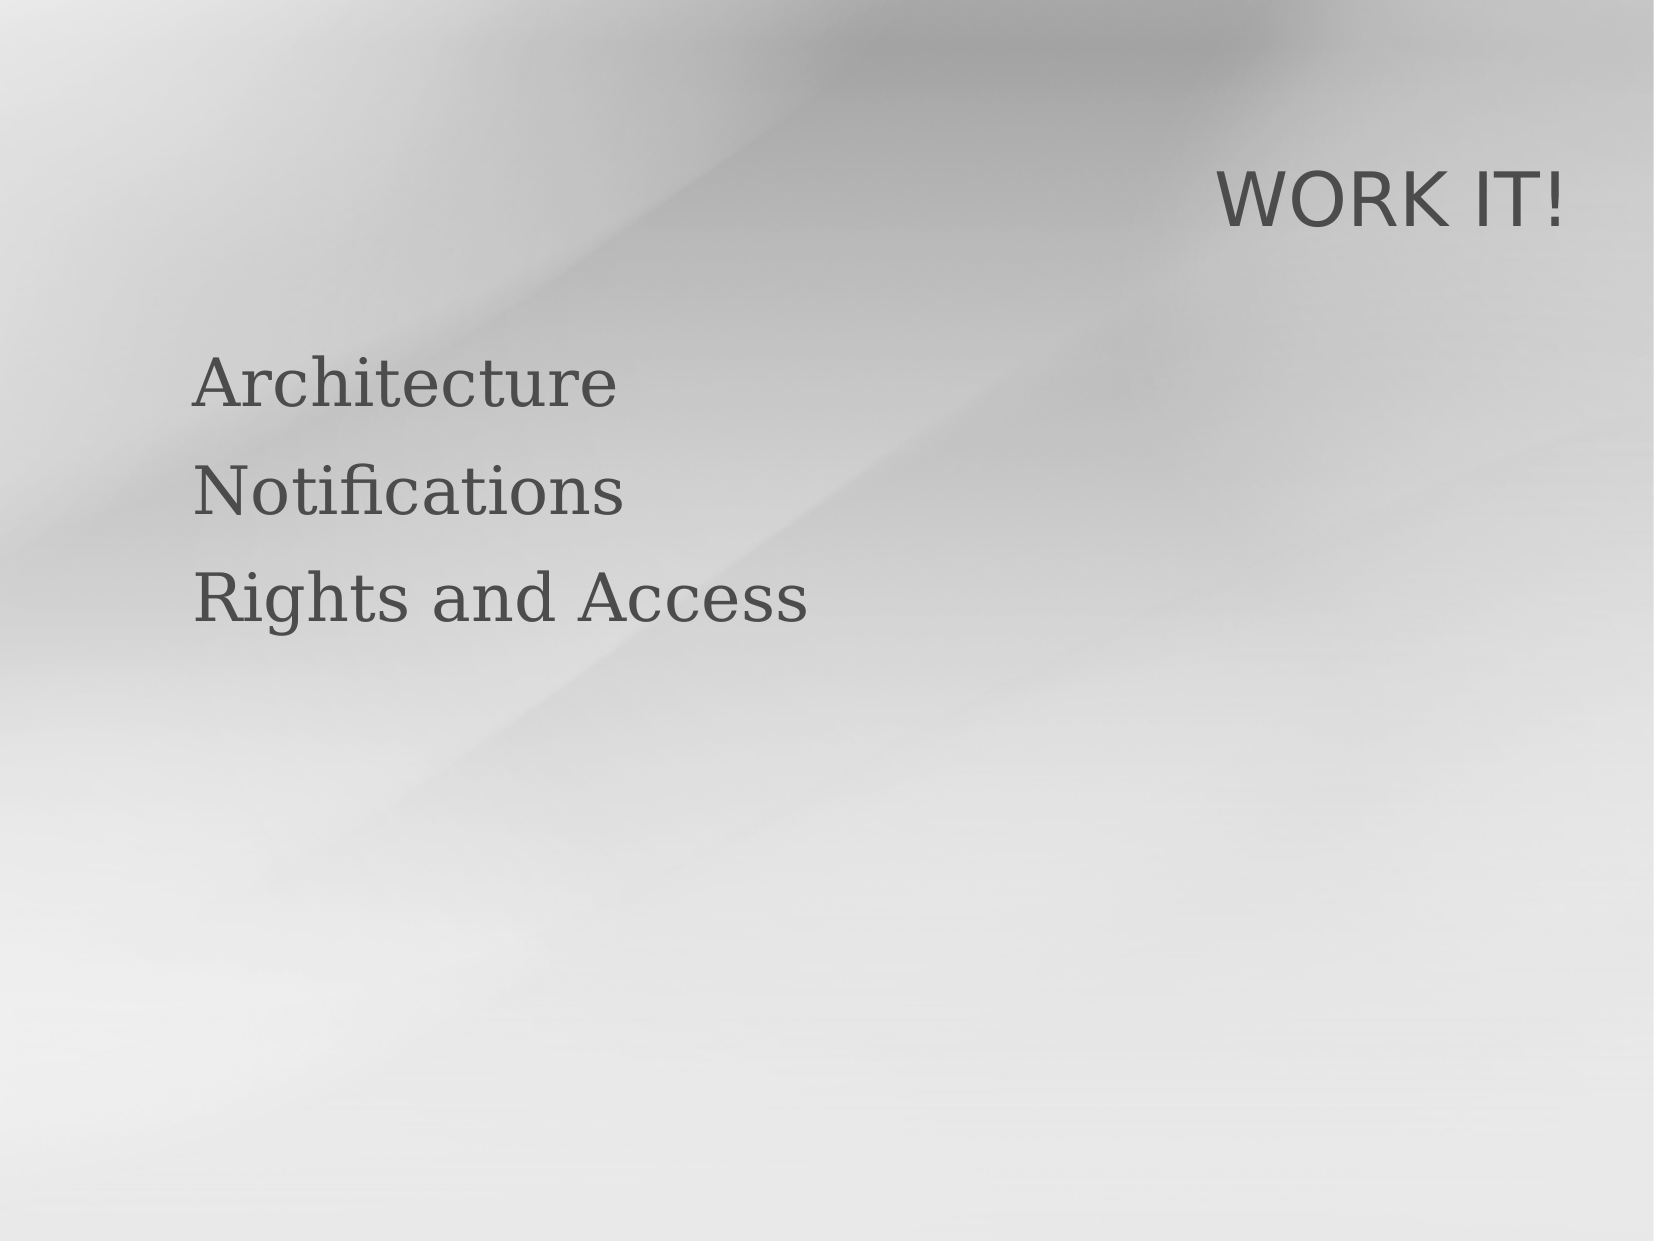

# WORK IT!
Architecture
Notifications
Rights and Access